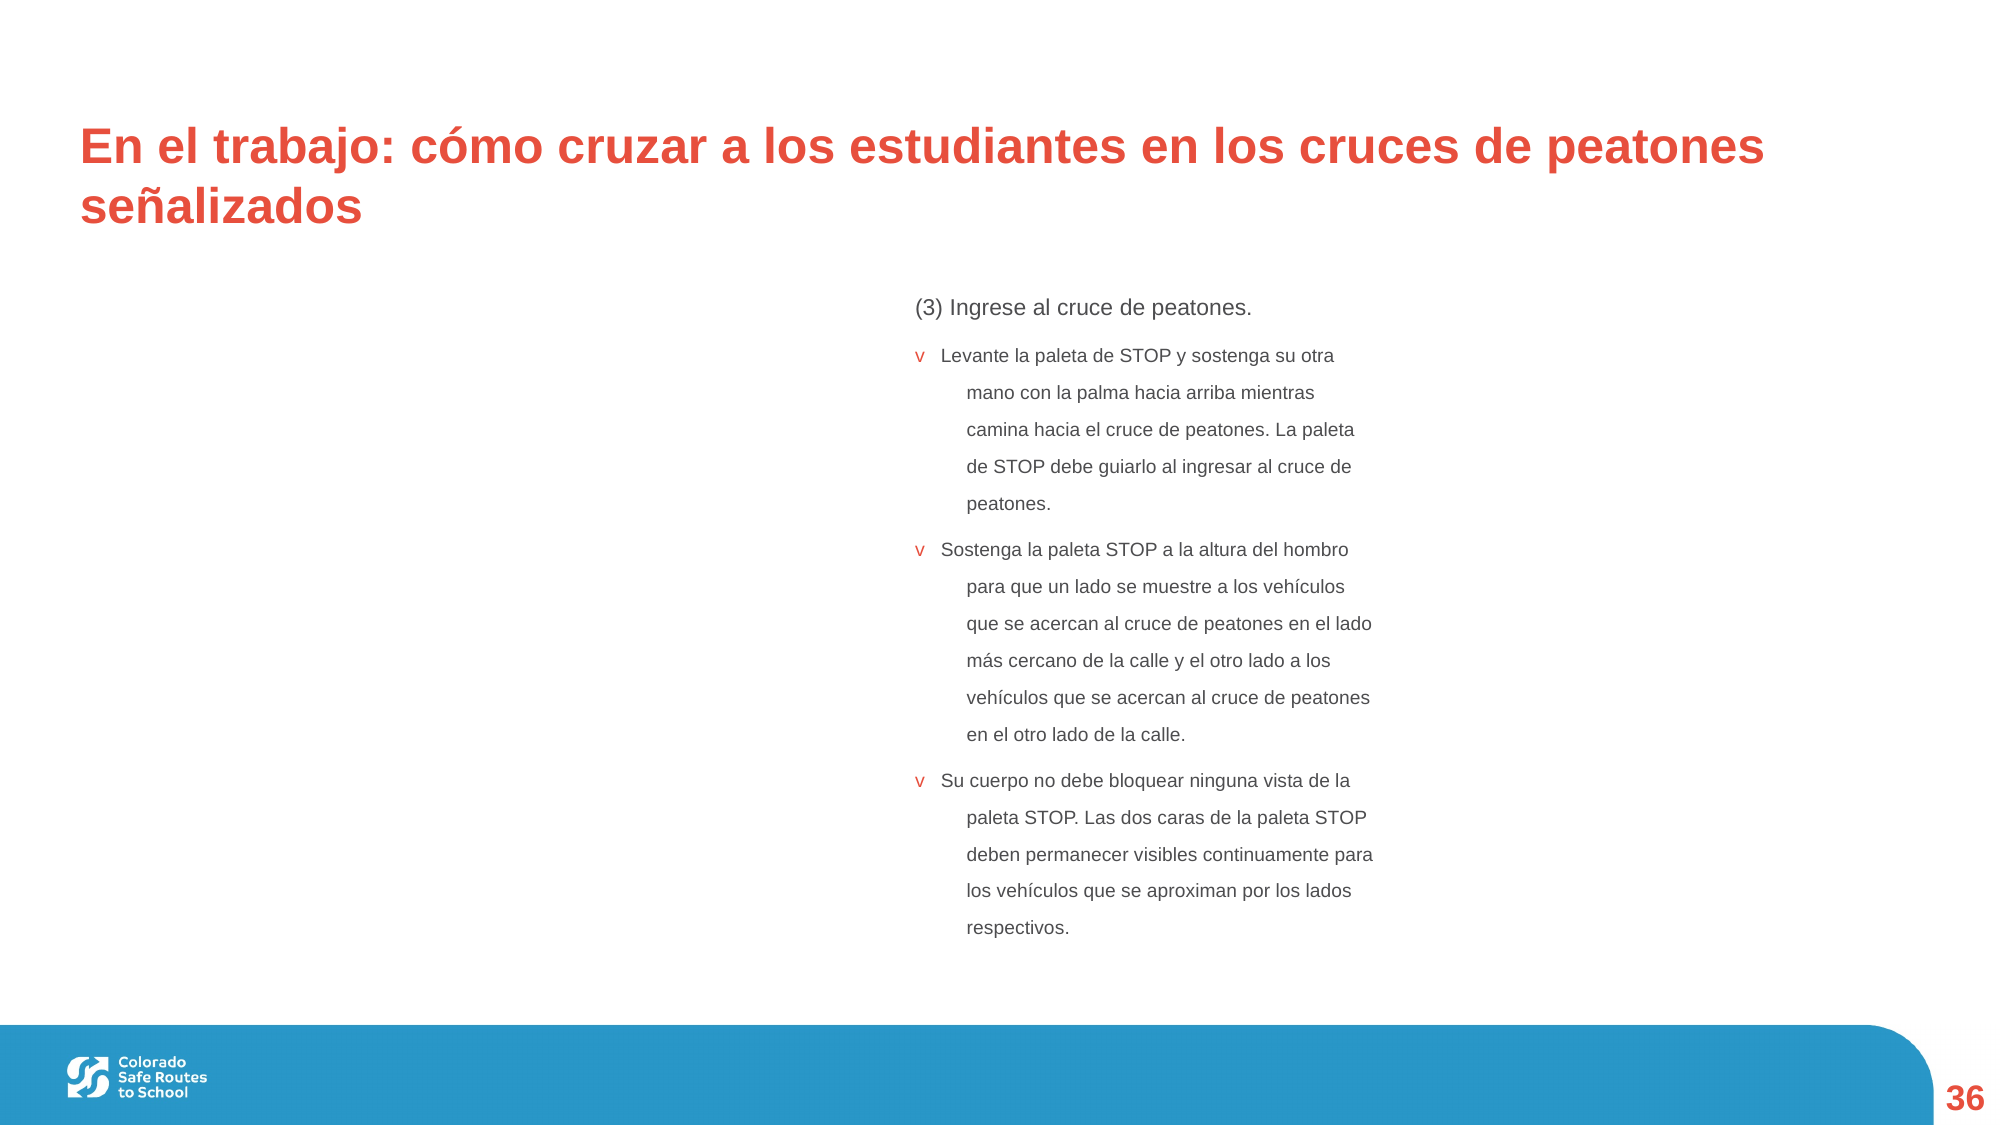

En el trabajo: cómo cruzar a los estudiantes en los cruces de peatones señalizados
# (3) Ingrese al cruce de peatones.
Levante la paleta de STOP y sostenga su otra mano con la palma hacia arriba mientras camina hacia el cruce de peatones. La paleta de STOP debe guiarlo al ingresar al cruce de peatones.
Sostenga la paleta STOP a la altura del hombro para que un lado se muestre a los vehículos que se acercan al cruce de peatones en el lado más cercano de la calle y el otro lado a los vehículos que se acercan al cruce de peatones en el otro lado de la calle.
Su cuerpo no debe bloquear ninguna vista de la paleta STOP. Las dos caras de la paleta STOP deben permanecer visibles continuamente para los vehículos que se aproximan por los lados respectivos.
36